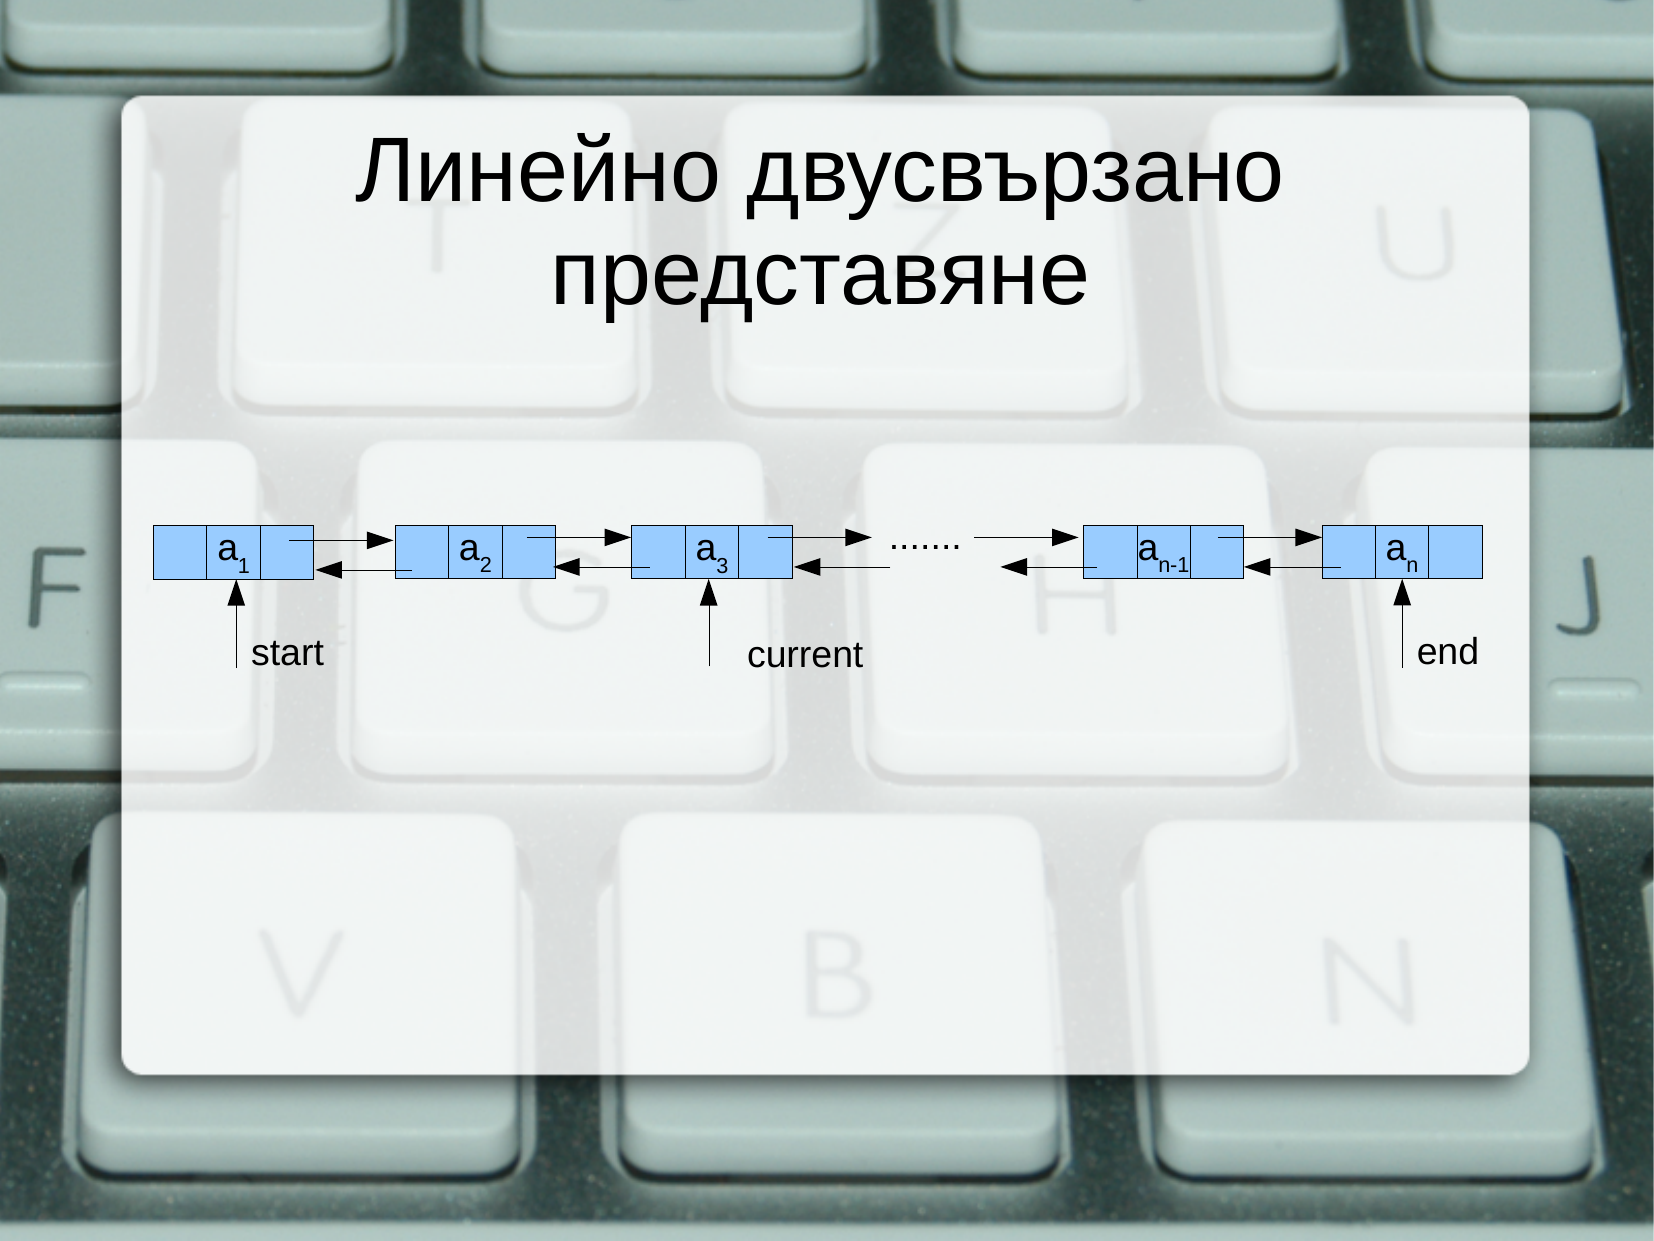

# Линейно двусвързано представяне
.......
a2
an-1
an
a3
a1
end
start
current